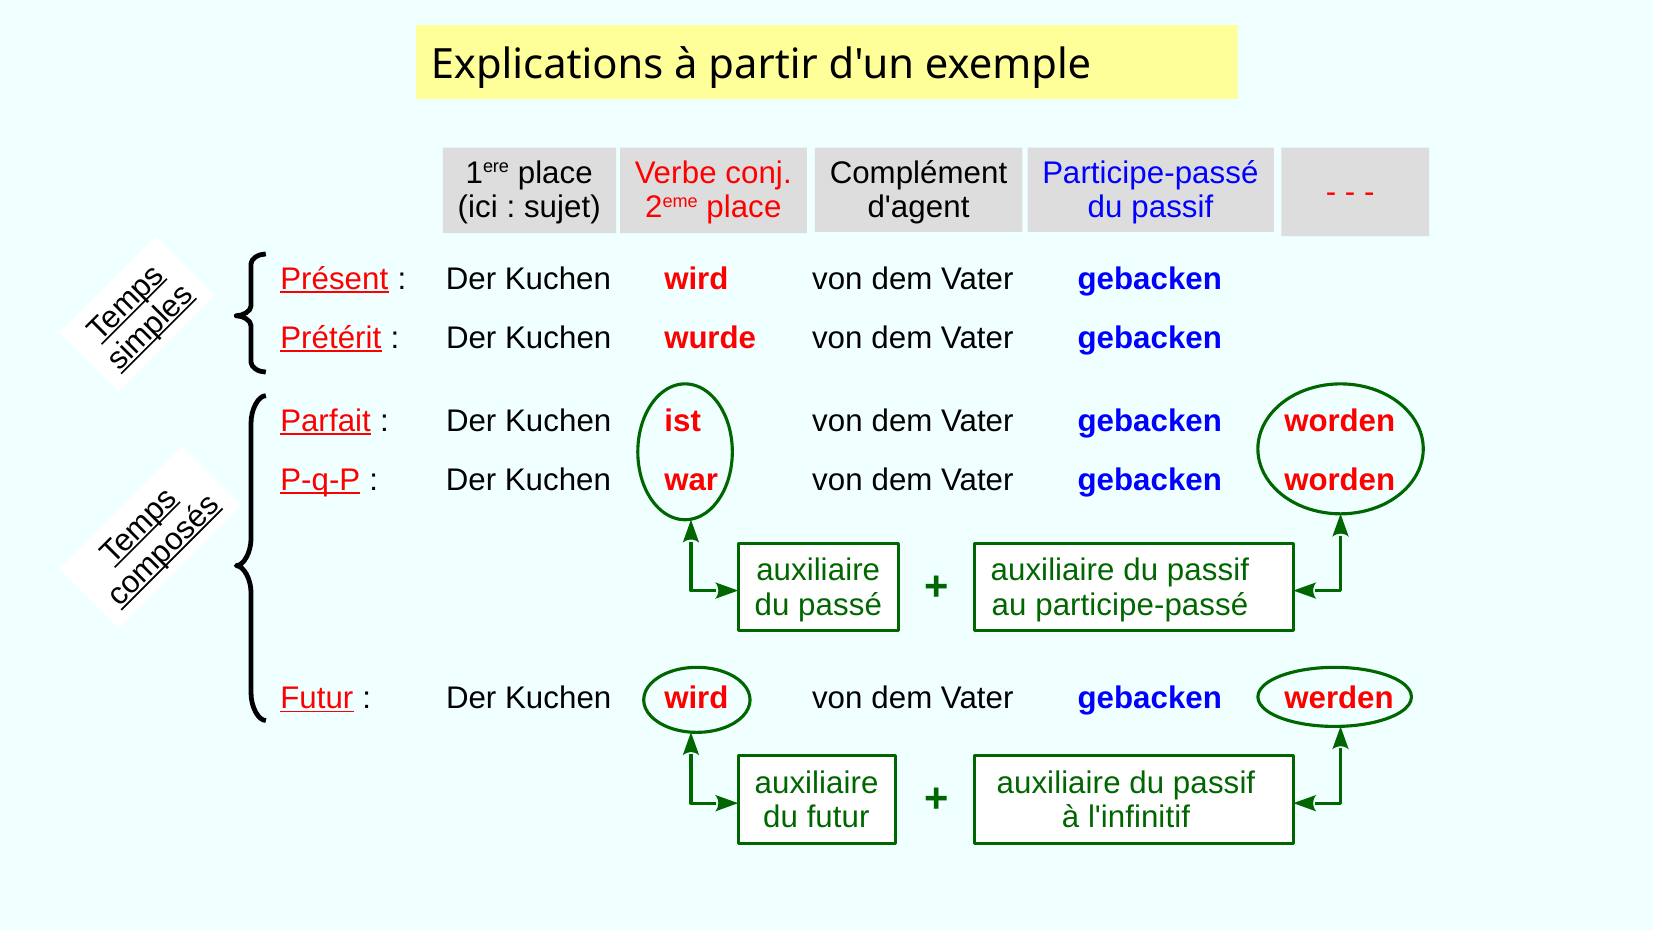

Explications à partir d'un exemple
1ere place
(ici : sujet)
Verbe conj.
2eme place
Complément
d'agent
Participe-passé
du passif
- - -
Présent :
Der Kuchen
wird
von dem Vater
gebacken
Temps
simples
Prétérit :
wurde
von dem Vater
gebacken
Der Kuchen
Parfait :
Der Kuchen
ist
von dem Vater
gebacken
worden
P-q-P :
Der Kuchen
war
von dem Vater
gebacken
worden
Temps
composés
auxiliaire
du passé
auxiliaire du passif au participe-passé
+
Futur :
Der Kuchen
wird
von dem Vater
gebacken
werden
auxiliaire
du futur
auxiliaire du passif à l'infinitif
+